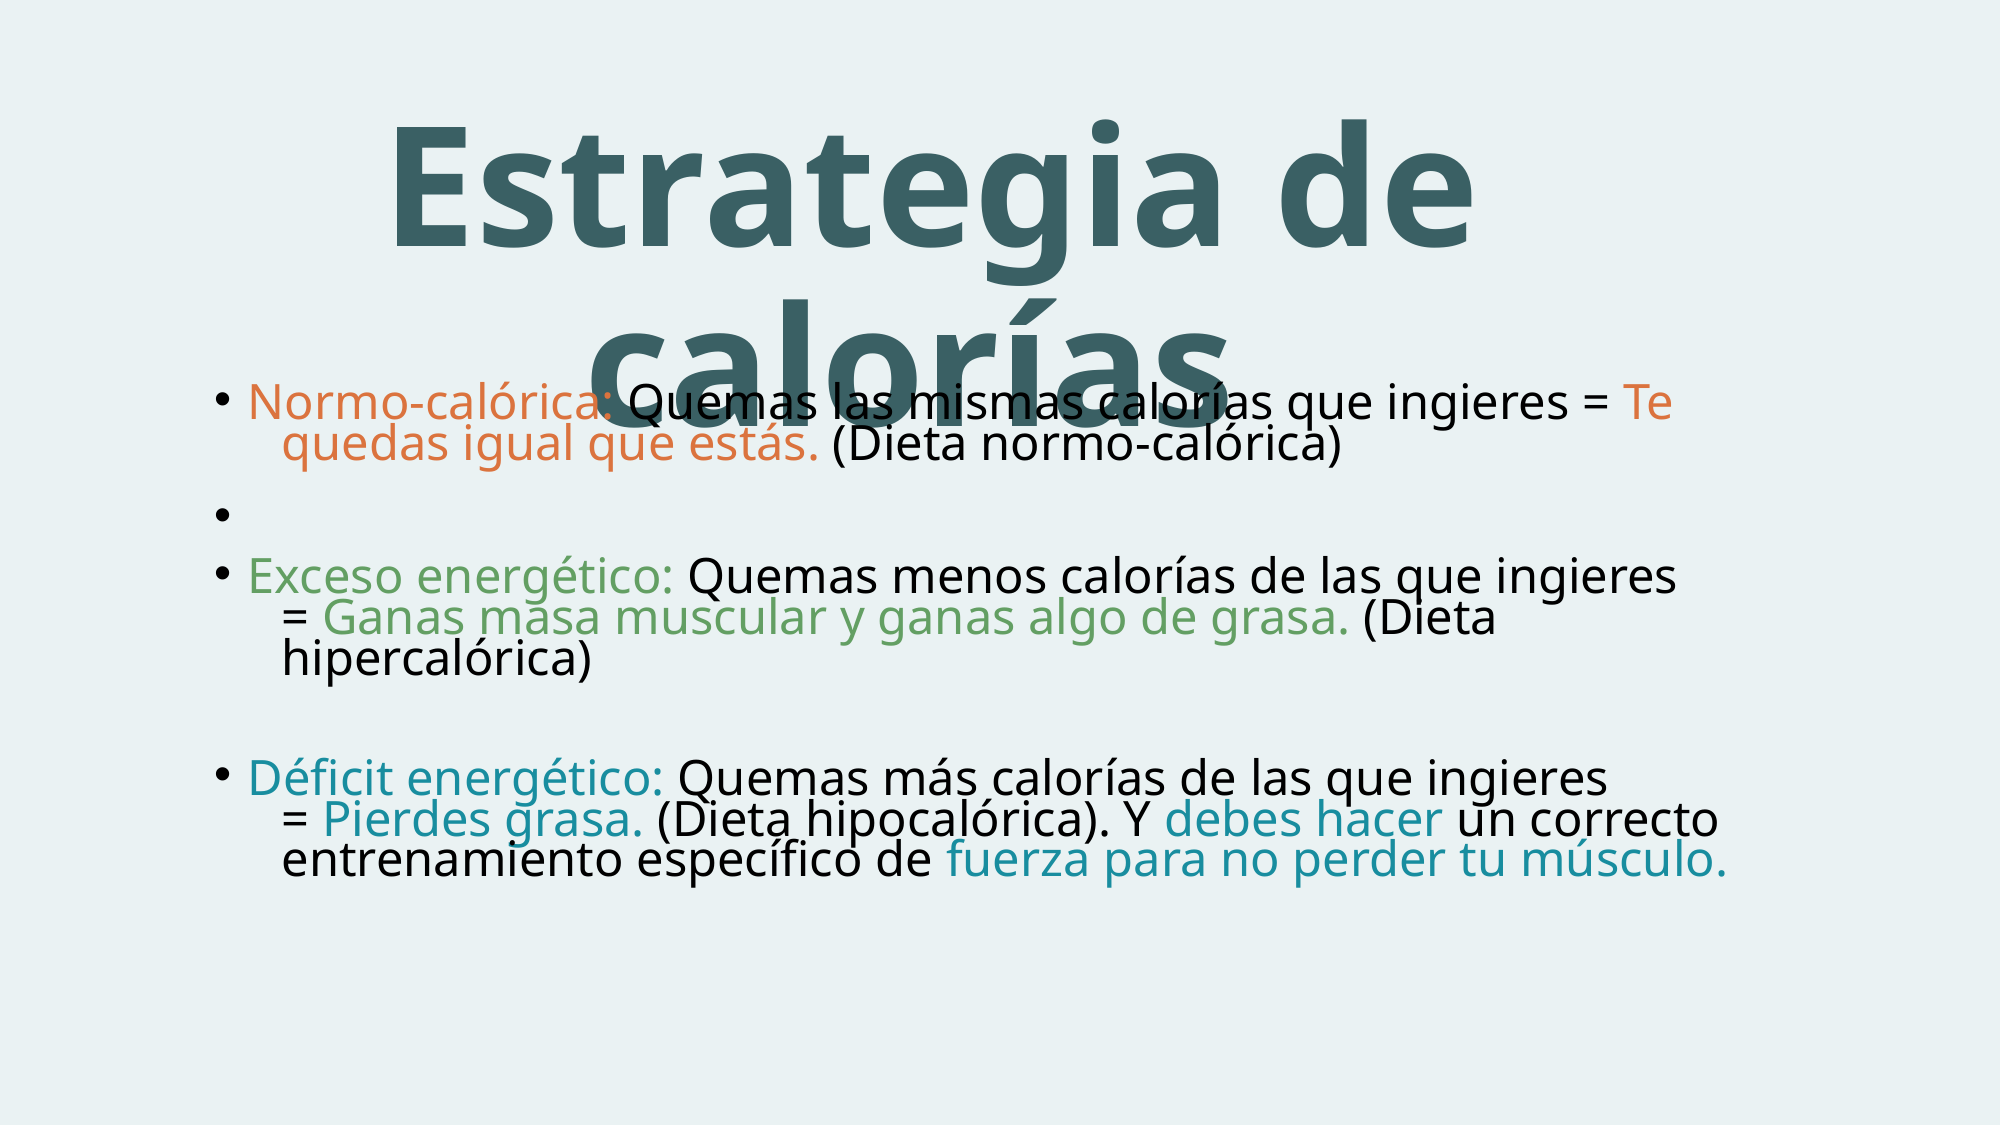

# Estrategia de calorías
Normo-calórica: Quemas las mismas calorías que ingieres = Te quedas igual que estás. (Dieta normo-calórica)
Exceso energético: Quemas menos calorías de las que ingieres = Ganas masa muscular y ganas algo de grasa. (Dieta hipercalórica)
Déficit energético: Quemas más calorías de las que ingieres = Pierdes grasa. (Dieta hipocalórica). Y debes hacer un correcto entrenamiento específico de fuerza para no perder tu músculo.